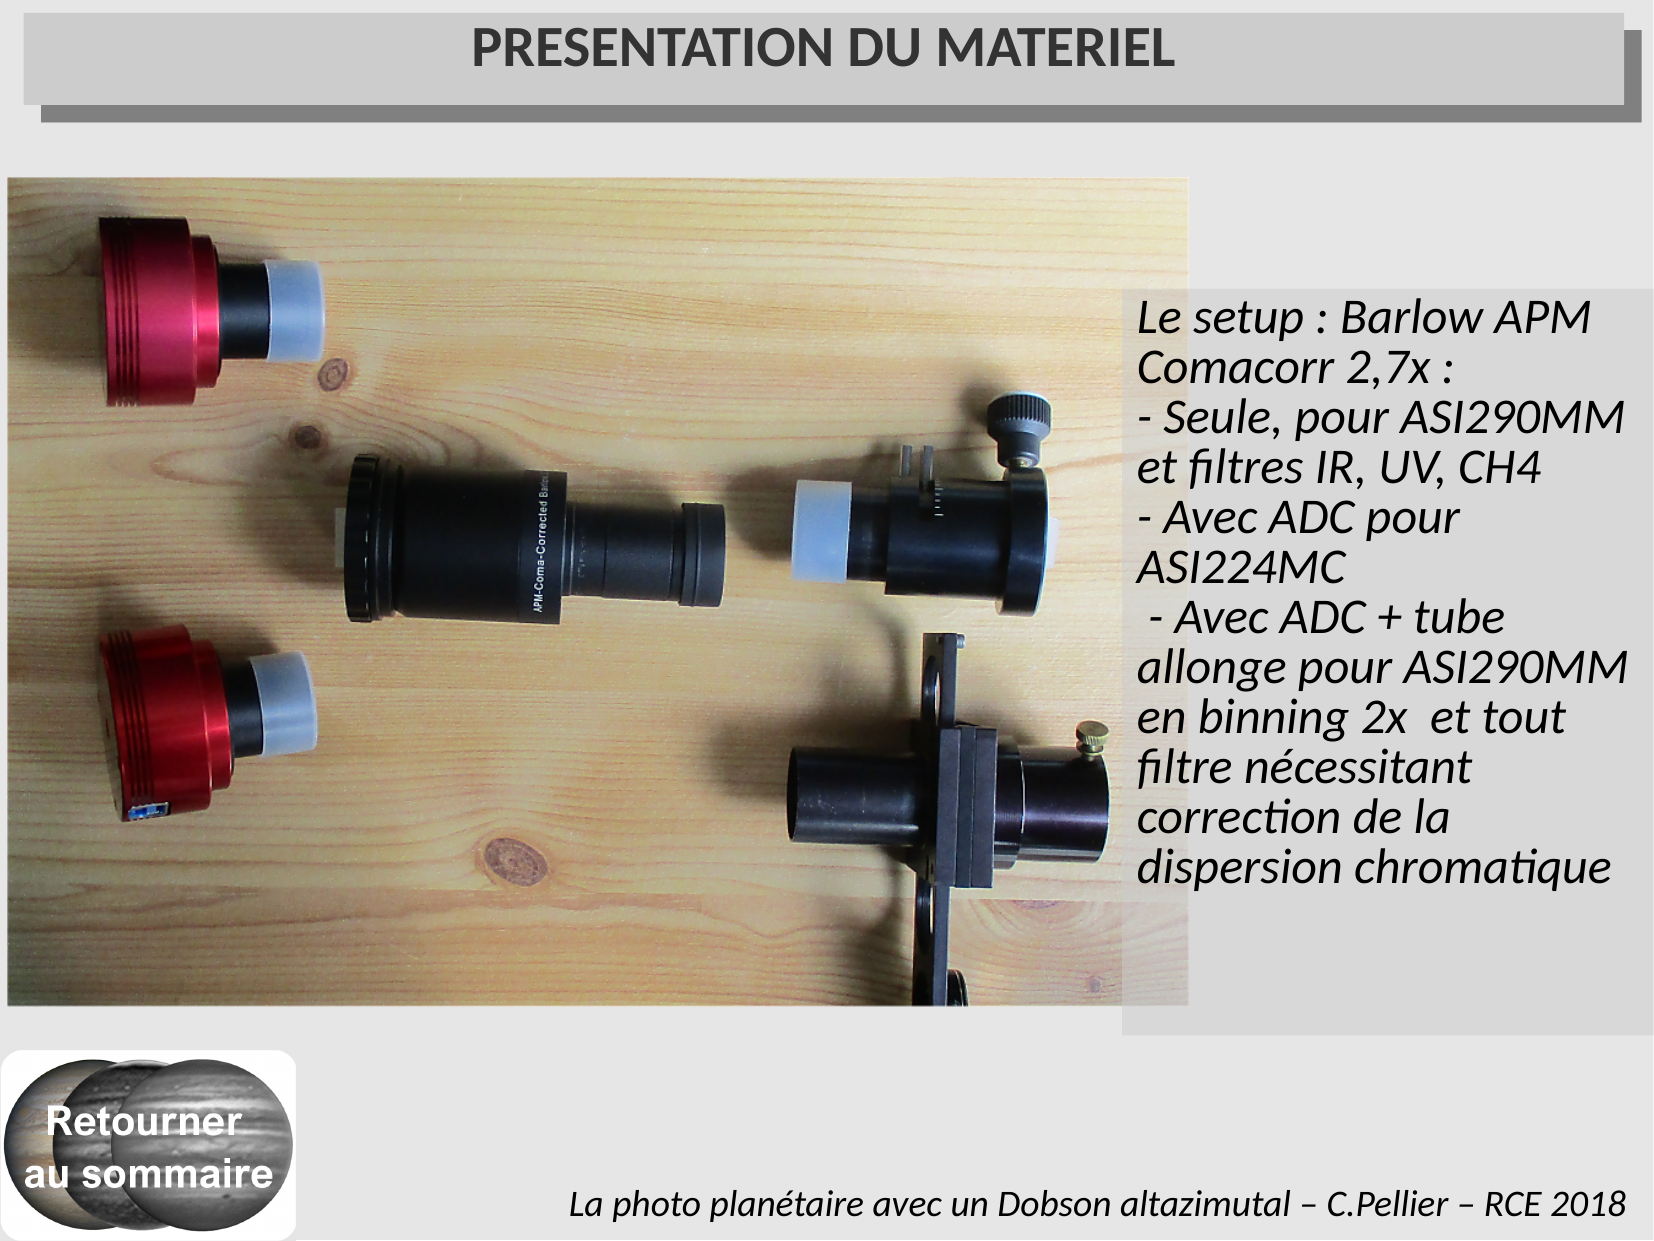

PRESENTATION DU MATERIEL
Le setup : Barlow APM Comacorr 2,7x :
- Seule, pour ASI290MM et filtres IR, UV, CH4
- Avec ADC pour ASI224MC
 - Avec ADC + tube allonge pour ASI290MM en binning 2x et tout filtre nécessitant correction de la dispersion chromatique
La photo planétaire avec un Dobson altazimutal – C.Pellier – RCE 2018